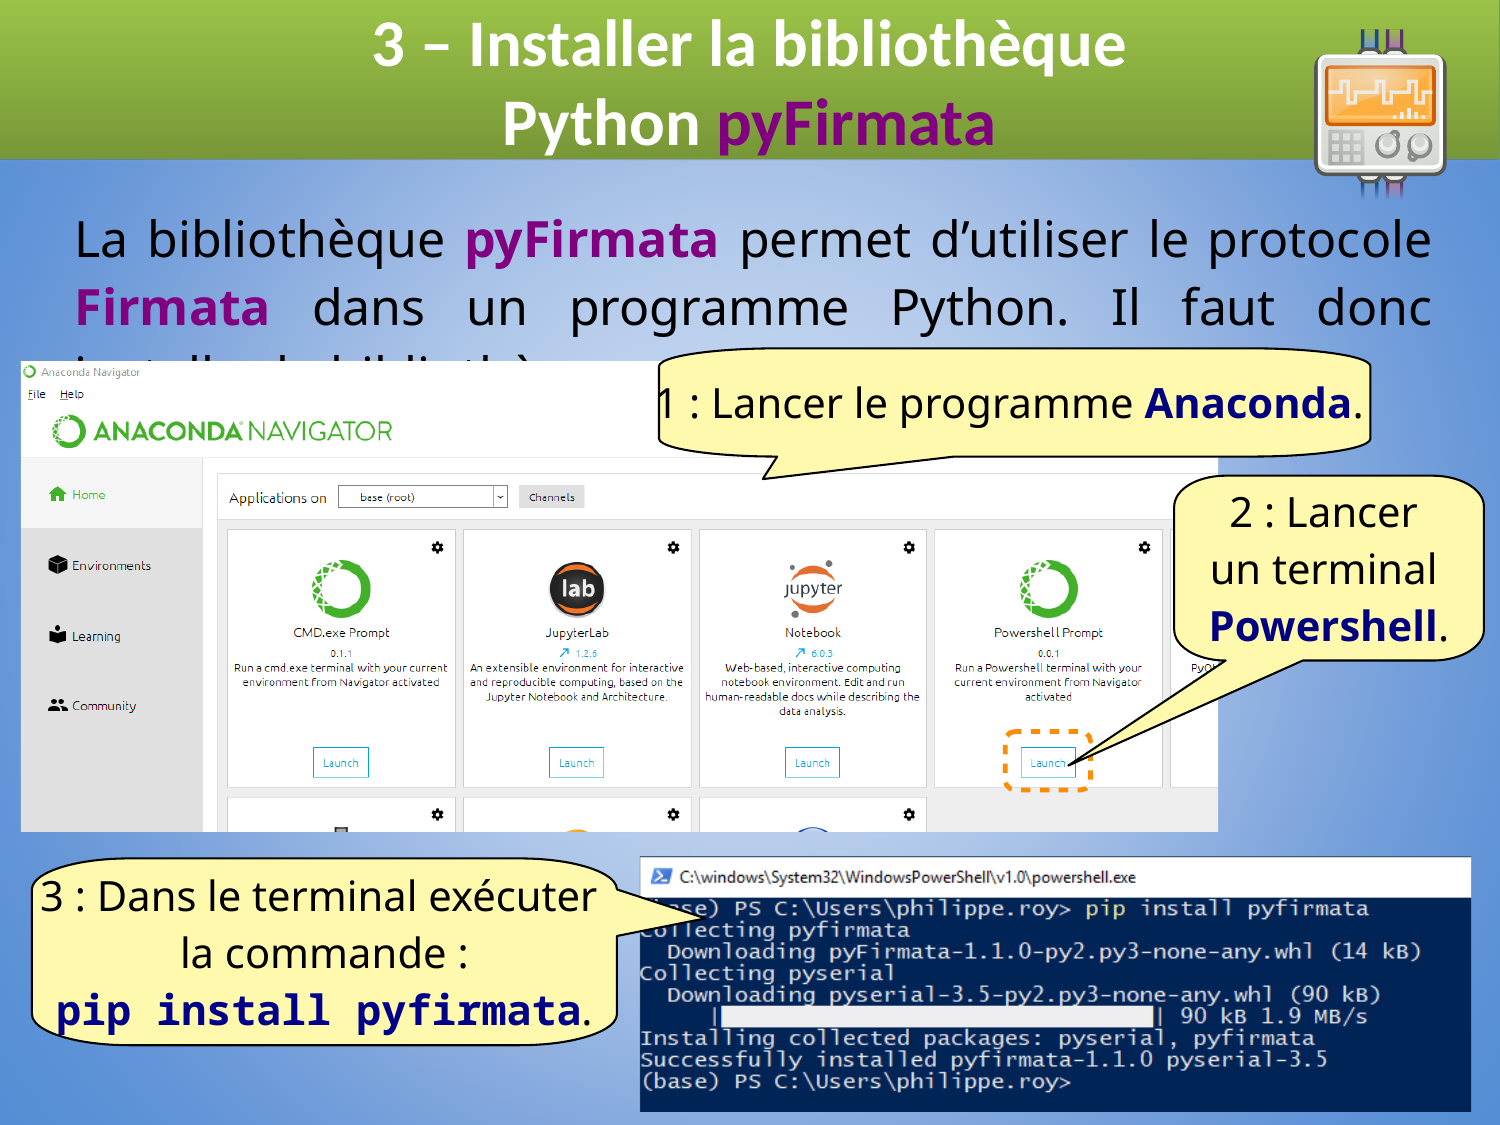

3 – Installer la bibliothèque
Python pyFirmata
La bibliothèque pyFirmata permet d’utiliser le protocole Firmata dans un programme Python. Il faut donc installer la bibliothèque pyFirmata.
1 : Lancer le programme Anaconda.
2 : Lancer
un terminal
Powershell.
3 : Dans le terminal exécuter
la commande :
pip install pyfirmata.